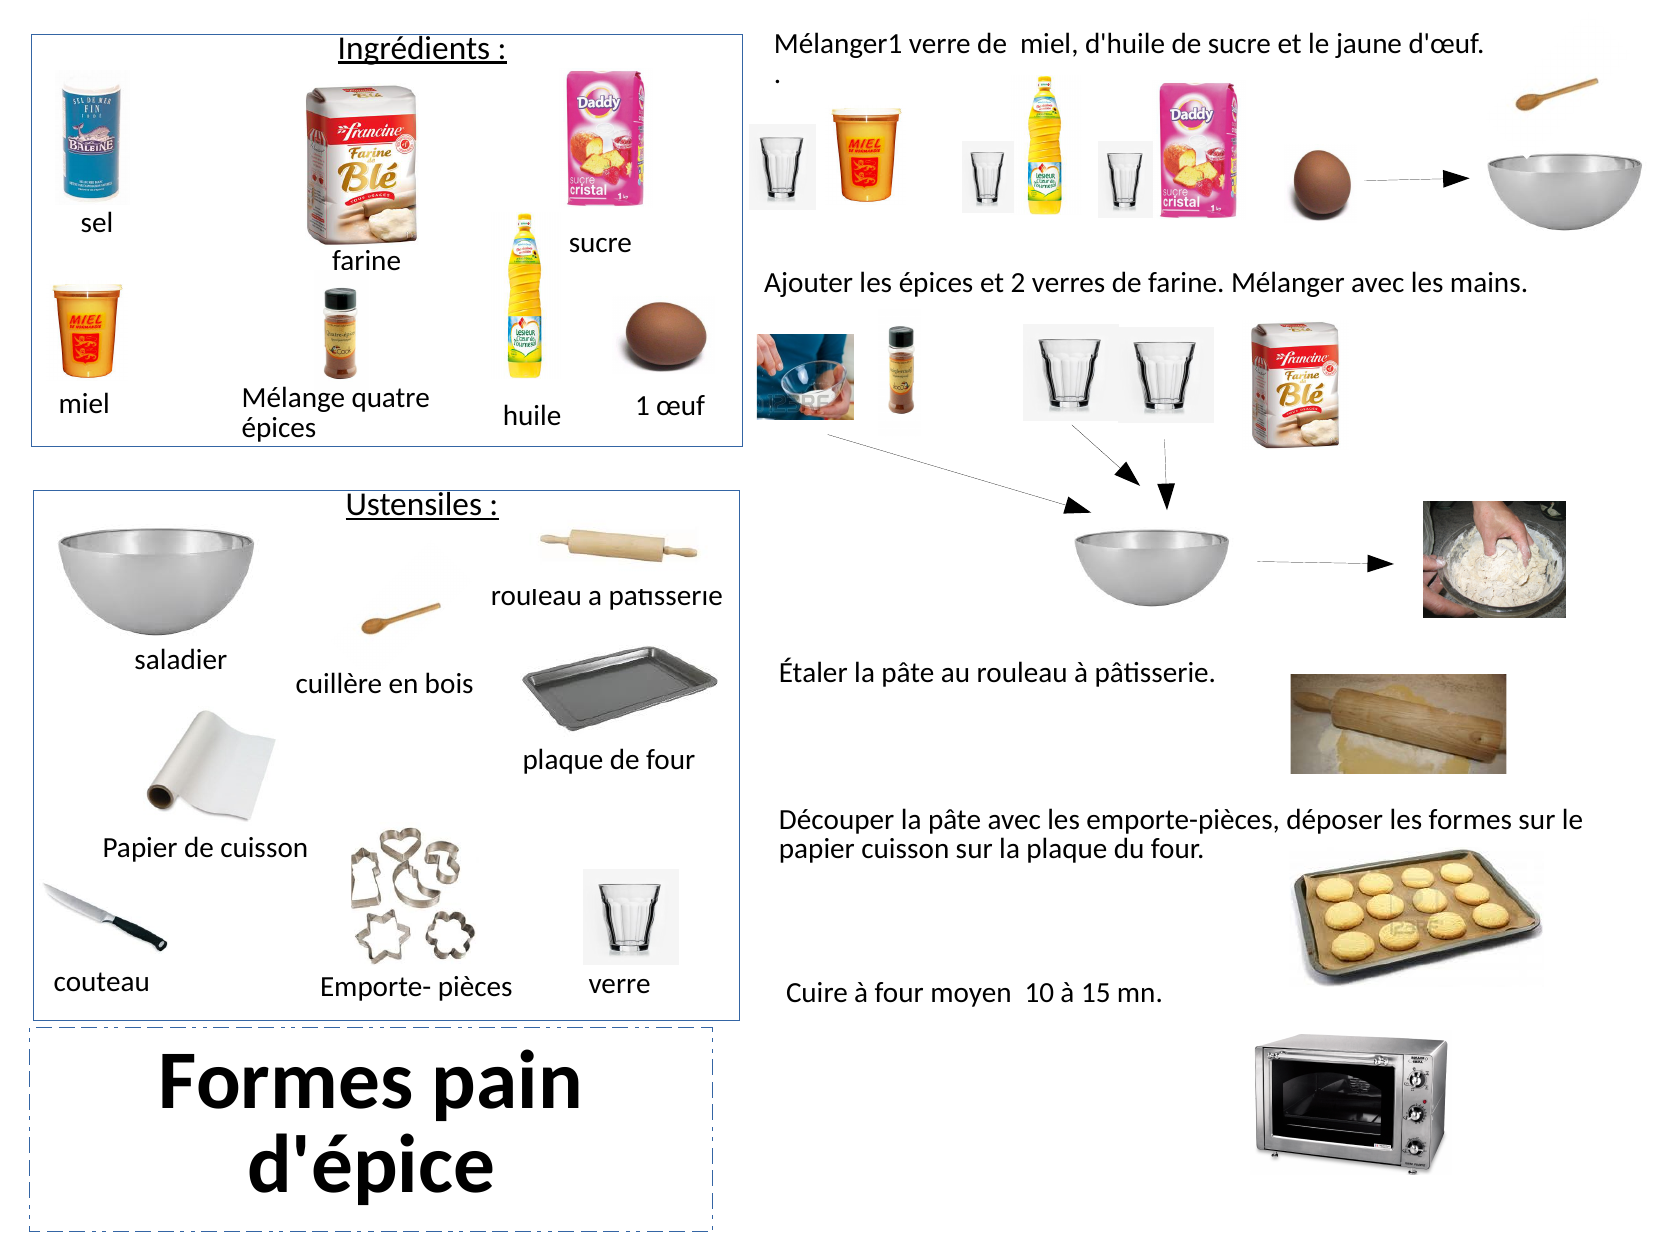

Mélanger1 verre de miel, d'huile de sucre et le jaune d'œuf.
.
Ingrédients :
sel
sucre
farine
Ajouter les épices et 2 verres de farine. Mélanger avec les mains.
Mélange quatre épices
huile
miel
1 œuf
Ustensiles :
rouleau à pâtisserie
saladier
Étaler la pâte au rouleau à pâtisserie.
cuillère en bois
plaque de four
Découper la pâte avec les emporte-pièces, déposer les formes sur le papier cuisson sur la plaque du four.
Papier de cuisson
couteau
Cuire à four moyen 10 à 15 mn.
verre
Emporte- pièces
# Formes pain d'épice